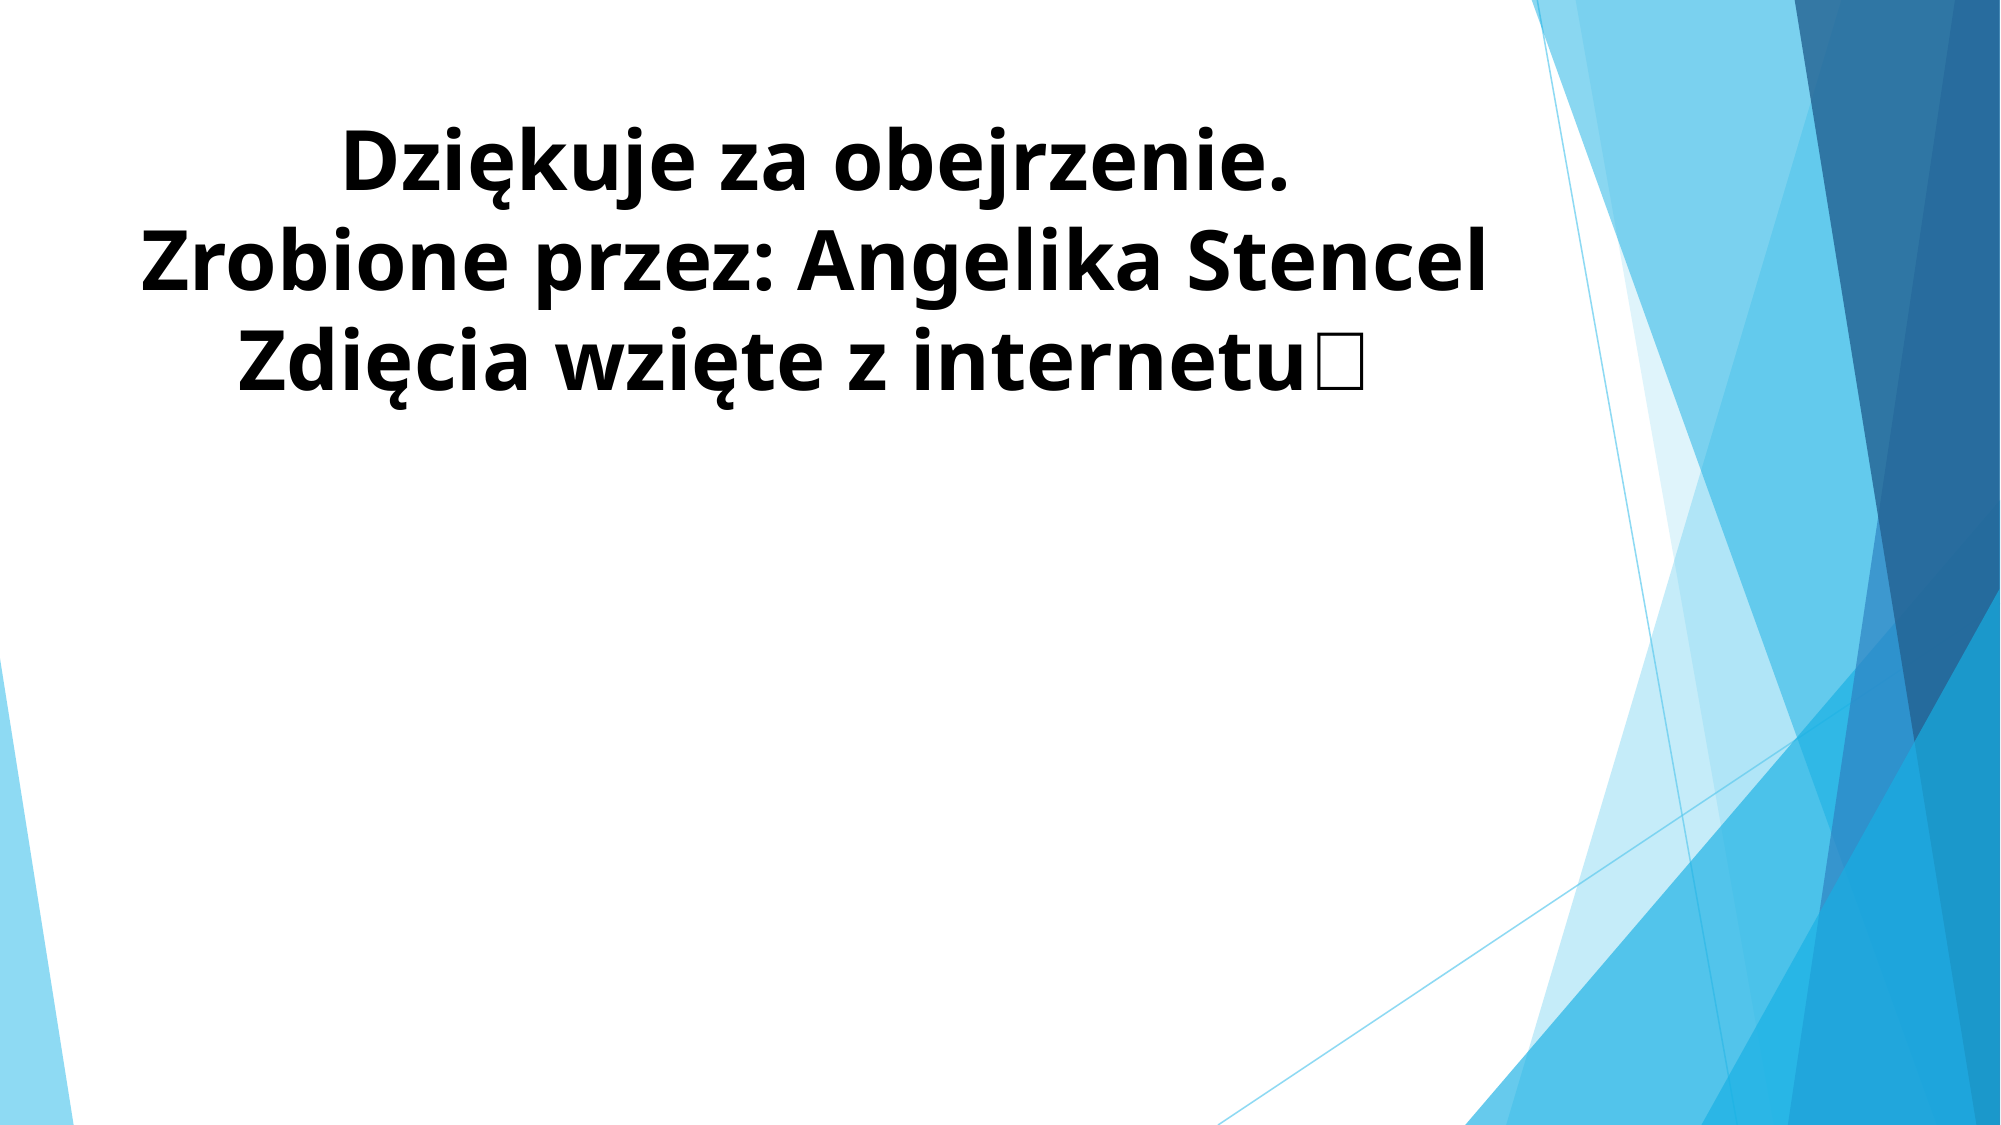

# Dziękuje za obejrzenie. Zrobione przez: Angelika Stencel Zdięcia wzięte z internetu